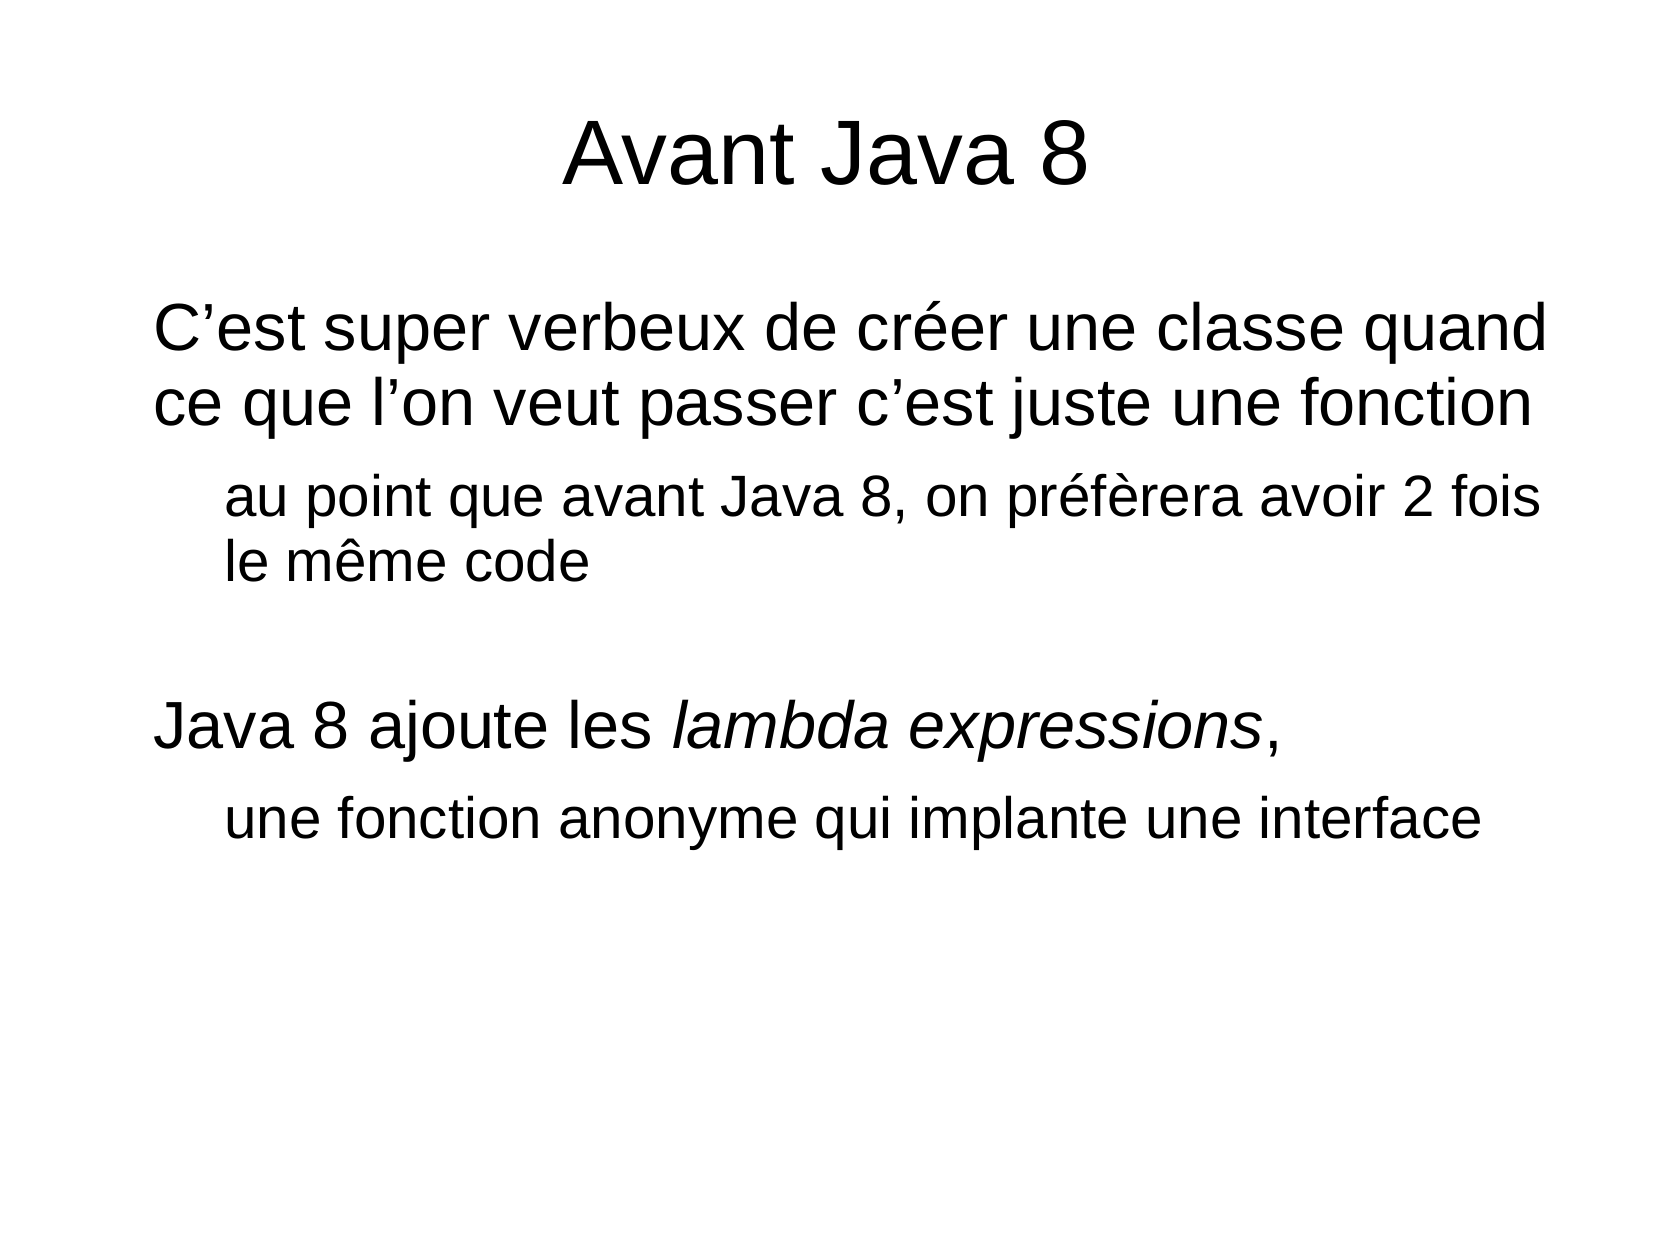

# Avant Java 8
C’est super verbeux de créer une classe quand ce que l’on veut passer c’est juste une fonction
au point que avant Java 8, on préfèrera avoir 2 fois le même code
Java 8 ajoute les lambda expressions,
une fonction anonyme qui implante une interface